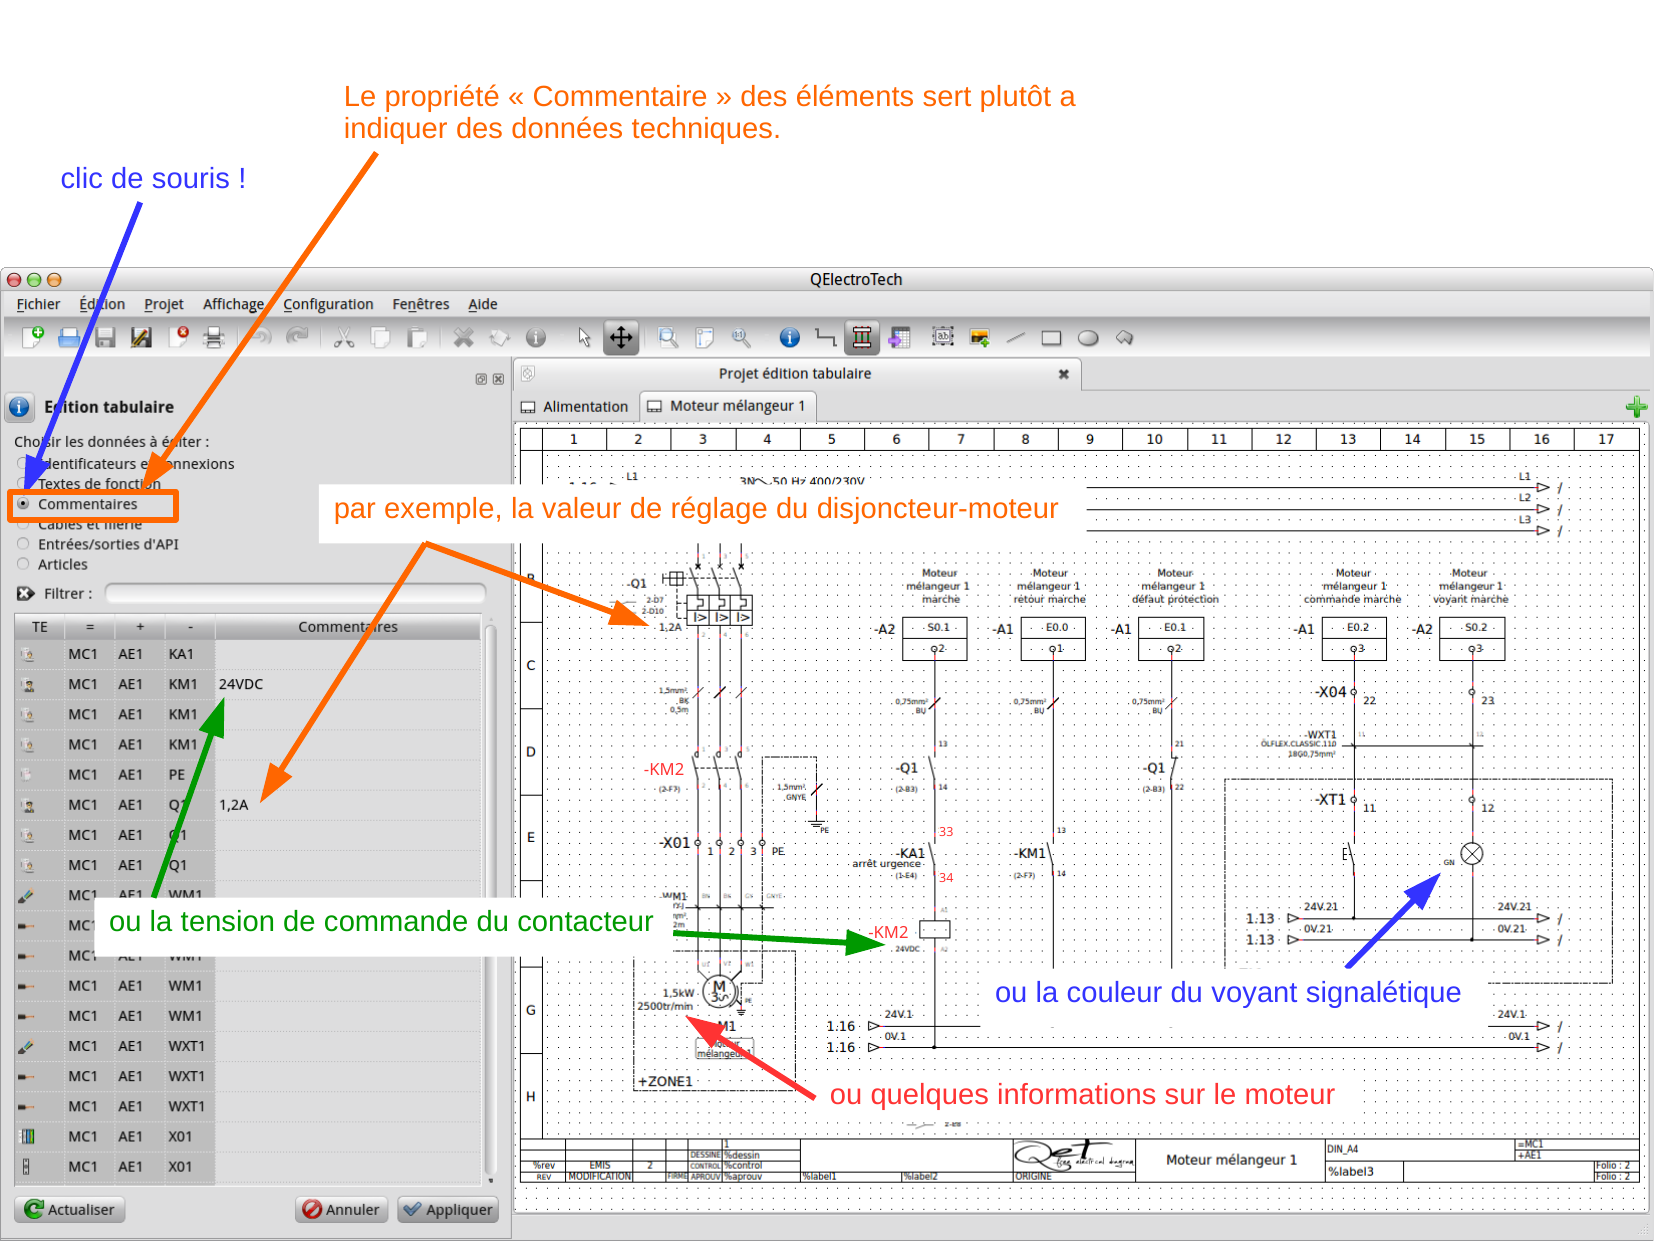

Le propriété « Commentaire » des éléments sert plutôt a indiquer des données techniques.
clic de souris !
par exemple, la valeur de réglage du disjoncteur-moteur
-KM2
33
34
ou la tension de commande du contacteur
-KM2
ou la couleur du voyant signalétique
ou quelques informations sur le moteur